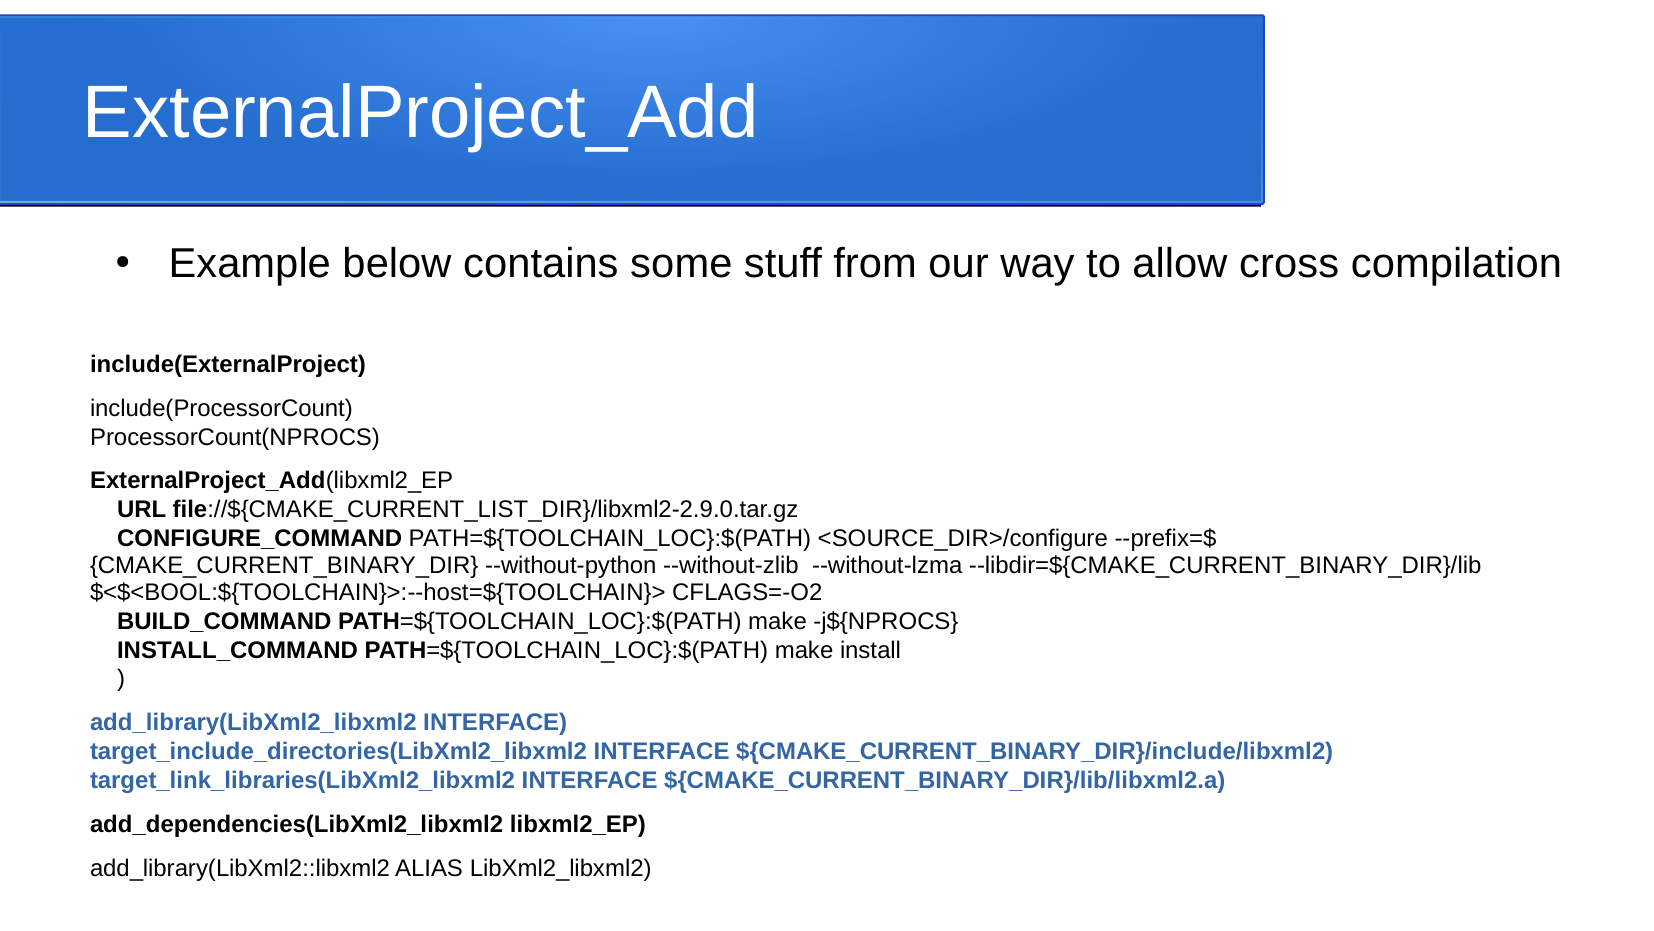

# ExternalProject_Add
Example below contains some stuff from our way to allow cross compilation
include(ExternalProject)
include(ProcessorCount)
ProcessorCount(NPROCS)
ExternalProject_Add(libxml2_EP
 URL file://${CMAKE_CURRENT_LIST_DIR}/libxml2-2.9.0.tar.gz
 CONFIGURE_COMMAND PATH=${TOOLCHAIN_LOC}:$(PATH) <SOURCE_DIR>/configure --prefix=${CMAKE_CURRENT_BINARY_DIR} --without-python --without-zlib --without-lzma --libdir=${CMAKE_CURRENT_BINARY_DIR}/lib $<$<BOOL:${TOOLCHAIN}>:--host=${TOOLCHAIN}> CFLAGS=-O2
 BUILD_COMMAND PATH=${TOOLCHAIN_LOC}:$(PATH) make -j${NPROCS}
 INSTALL_COMMAND PATH=${TOOLCHAIN_LOC}:$(PATH) make install
 )
add_library(LibXml2_libxml2 INTERFACE)
target_include_directories(LibXml2_libxml2 INTERFACE ${CMAKE_CURRENT_BINARY_DIR}/include/libxml2)
target_link_libraries(LibXml2_libxml2 INTERFACE ${CMAKE_CURRENT_BINARY_DIR}/lib/libxml2.a)
add_dependencies(LibXml2_libxml2 libxml2_EP)
add_library(LibXml2::libxml2 ALIAS LibXml2_libxml2)